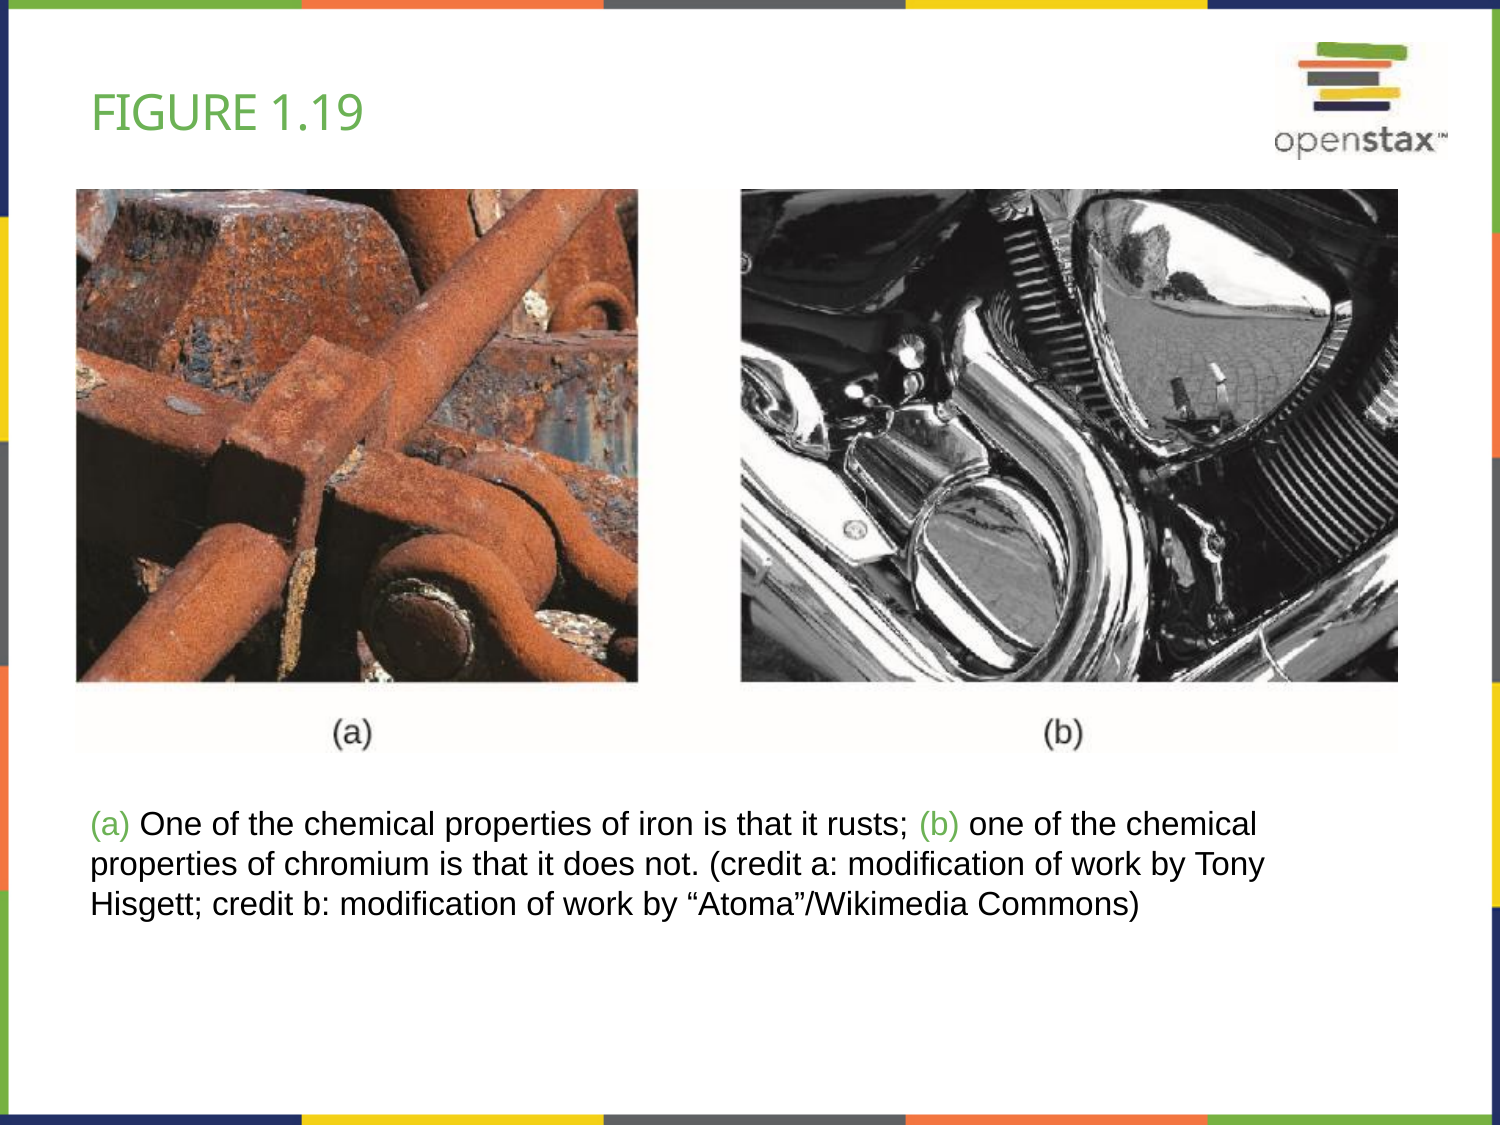

# Figure 1.19
(a) One of the chemical properties of iron is that it rusts; (b) one of the chemical properties of chromium is that it does not. (credit a: modification of work by Tony Hisgett; credit b: modification of work by “Atoma”/Wikimedia Commons)